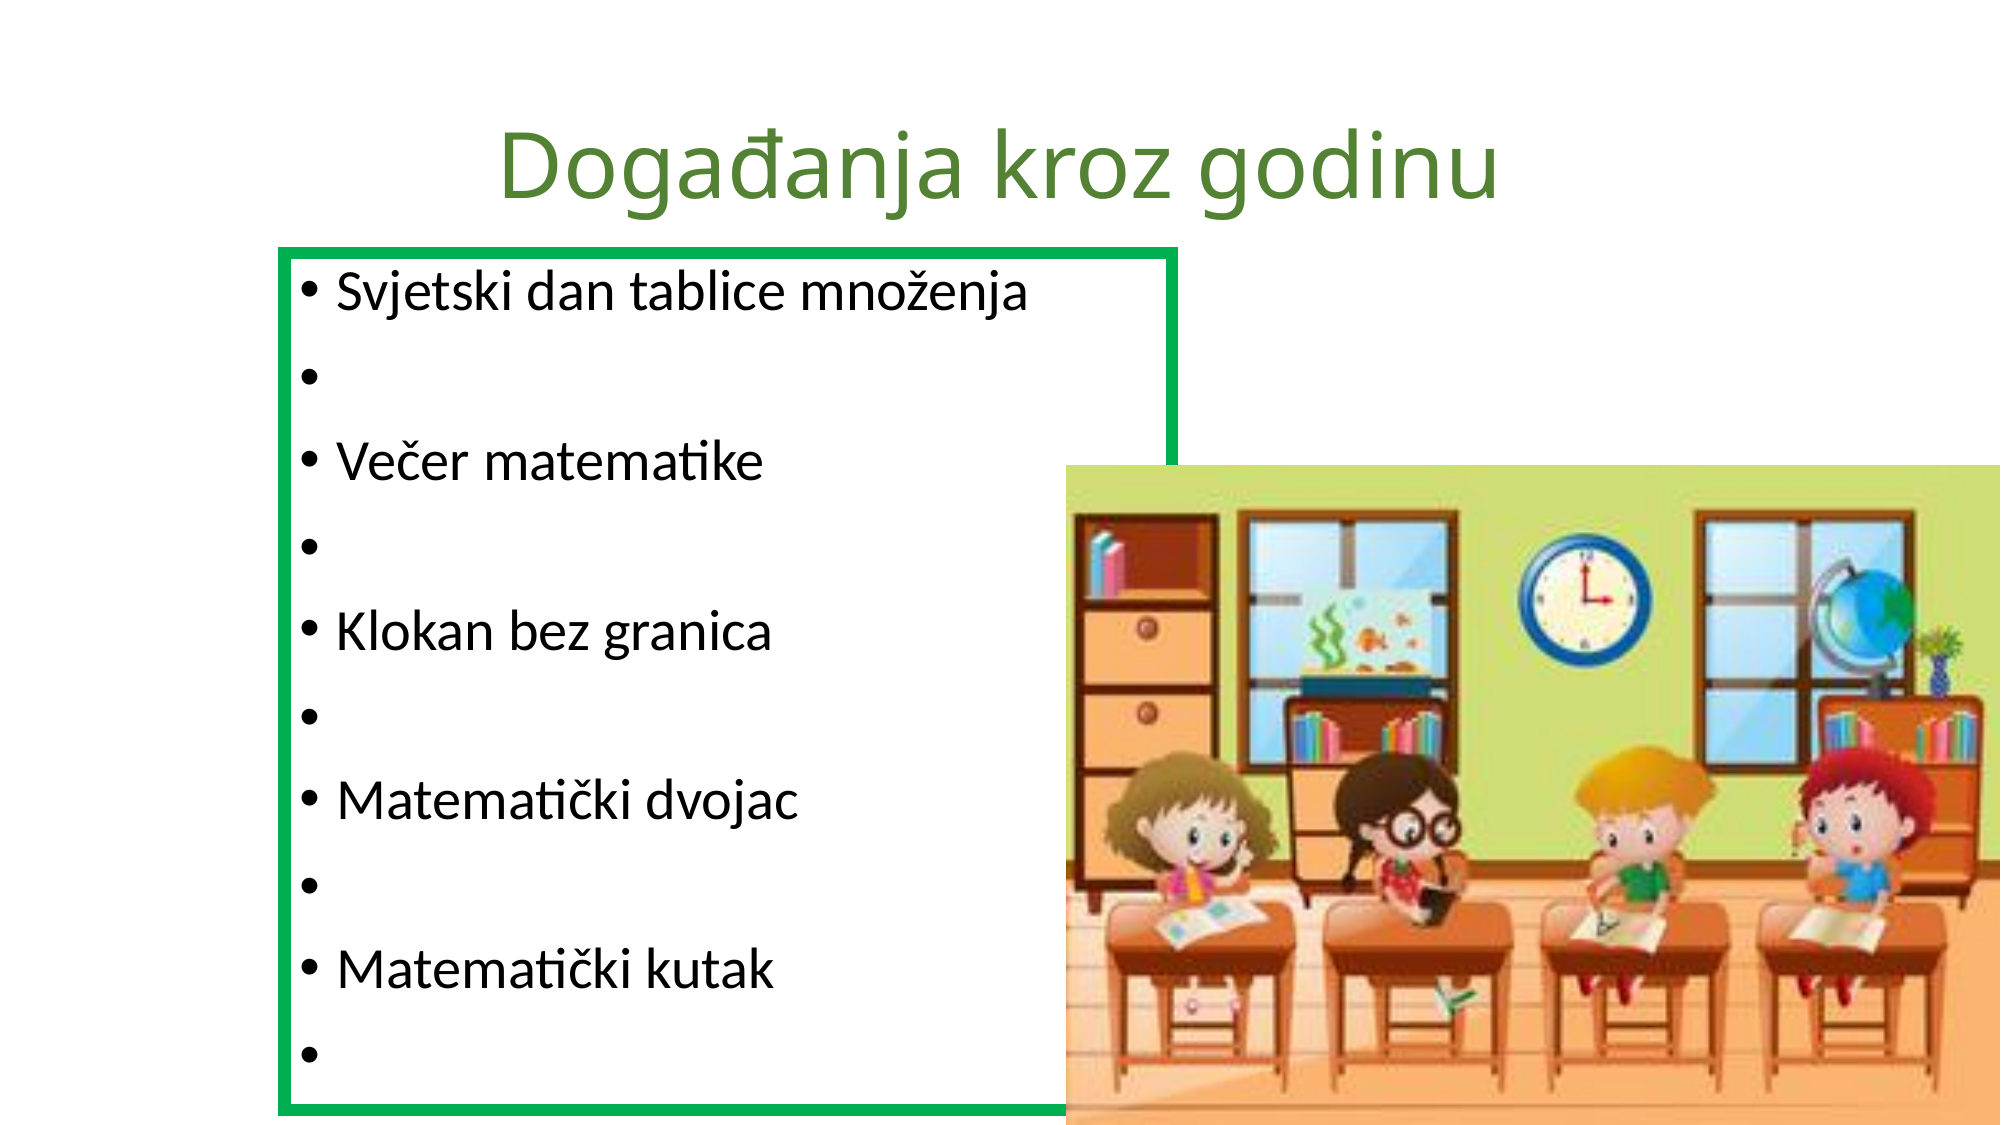

# Događanja kroz godinu
Svjetski dan tablice množenja
Večer matematike
Klokan bez granica
Matematički dvojac
Matematički kutak